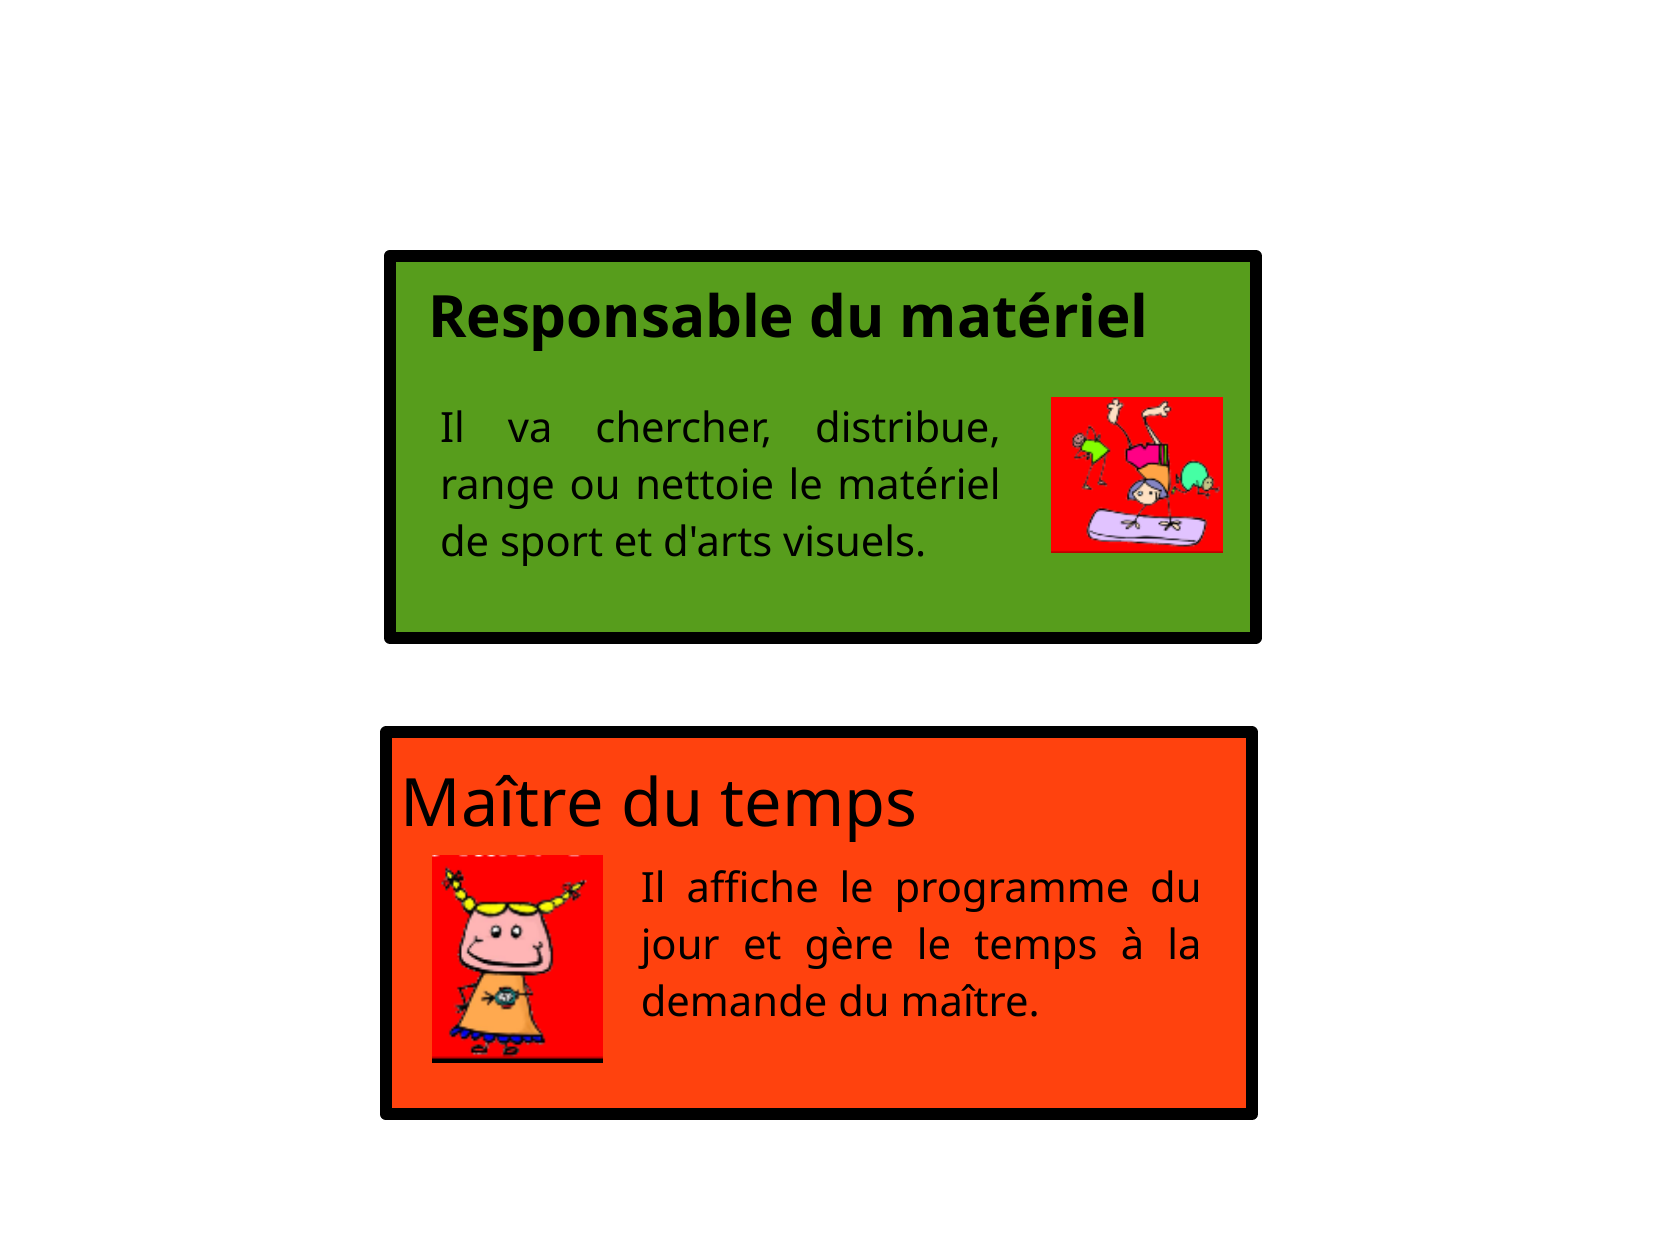

Responsable du matériel
Il va chercher, distribue, range ou nettoie le matériel de sport et d'arts visuels.
Maître du temps
Il affiche le programme du jour et gère le temps à la demande du maître.